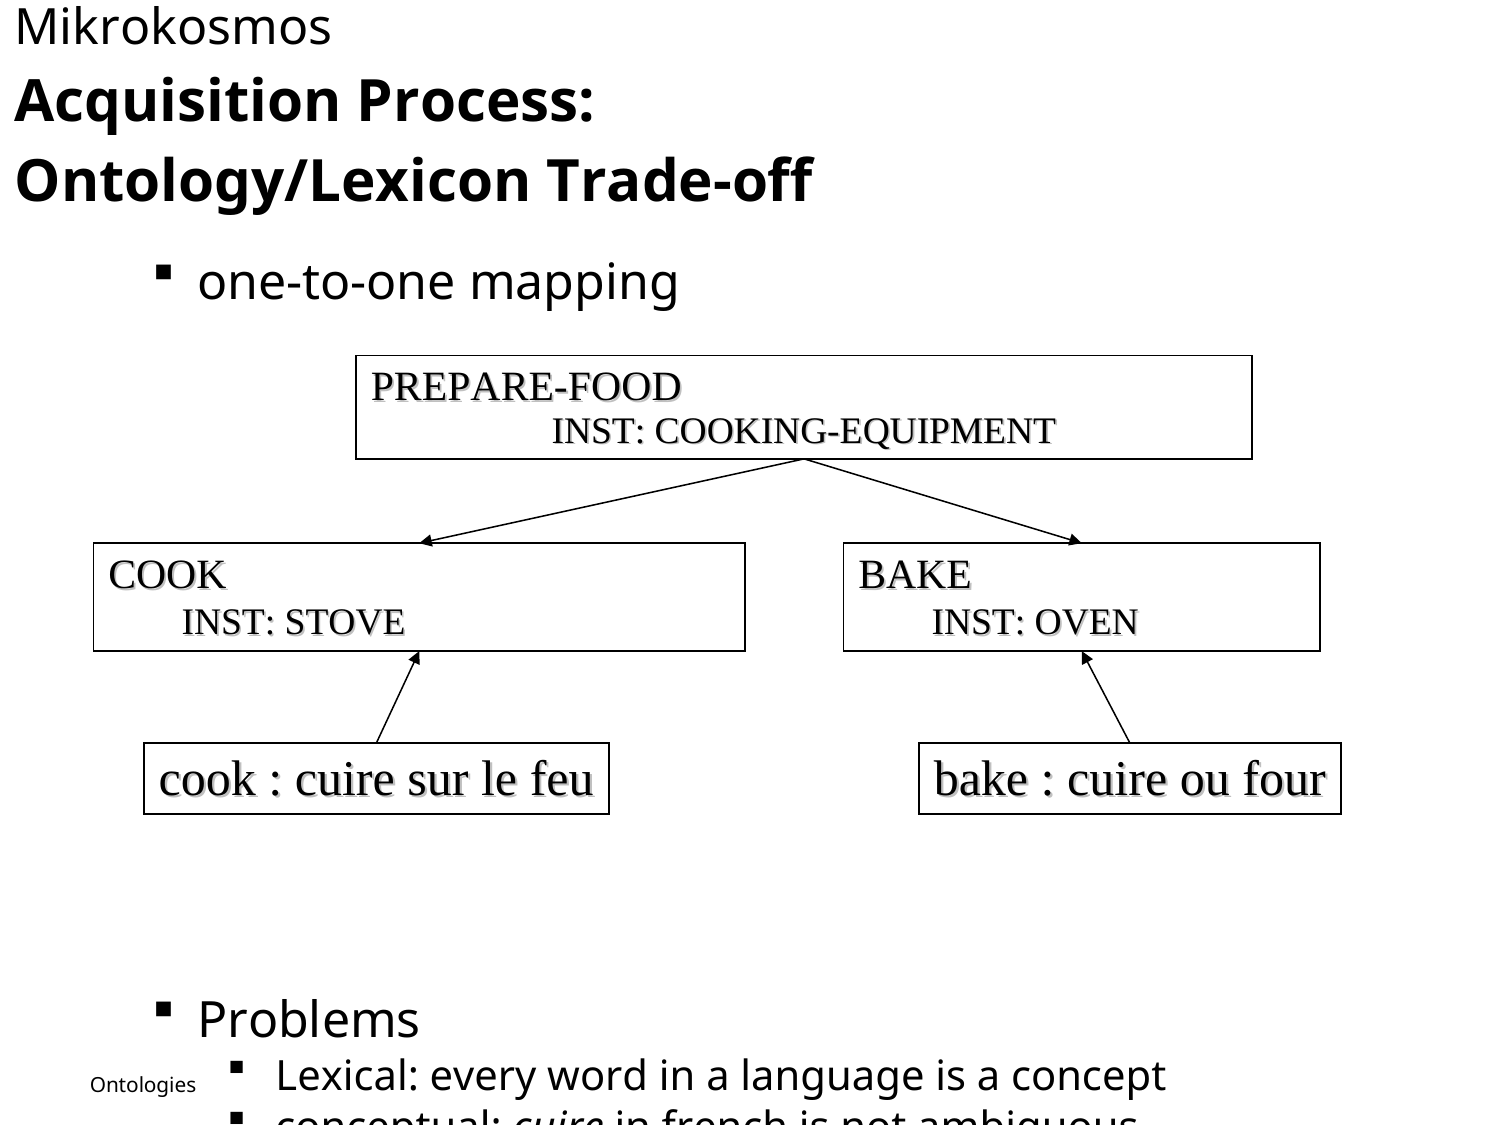

Mikrokosmos
Acquisition Process:
Ontology/Lexicon Trade-off
# one-to-one mapping
Problems
 Lexical: every word in a language is a concept
 conceptual: cuire in french is not ambiguous
PREPARE-FOOD
INST: COOKING-EQUIPMENT
COOK
	INST: STOVE
BAKE
	INST: OVEN
cook : cuire sur le feu
bake : cuire ou four